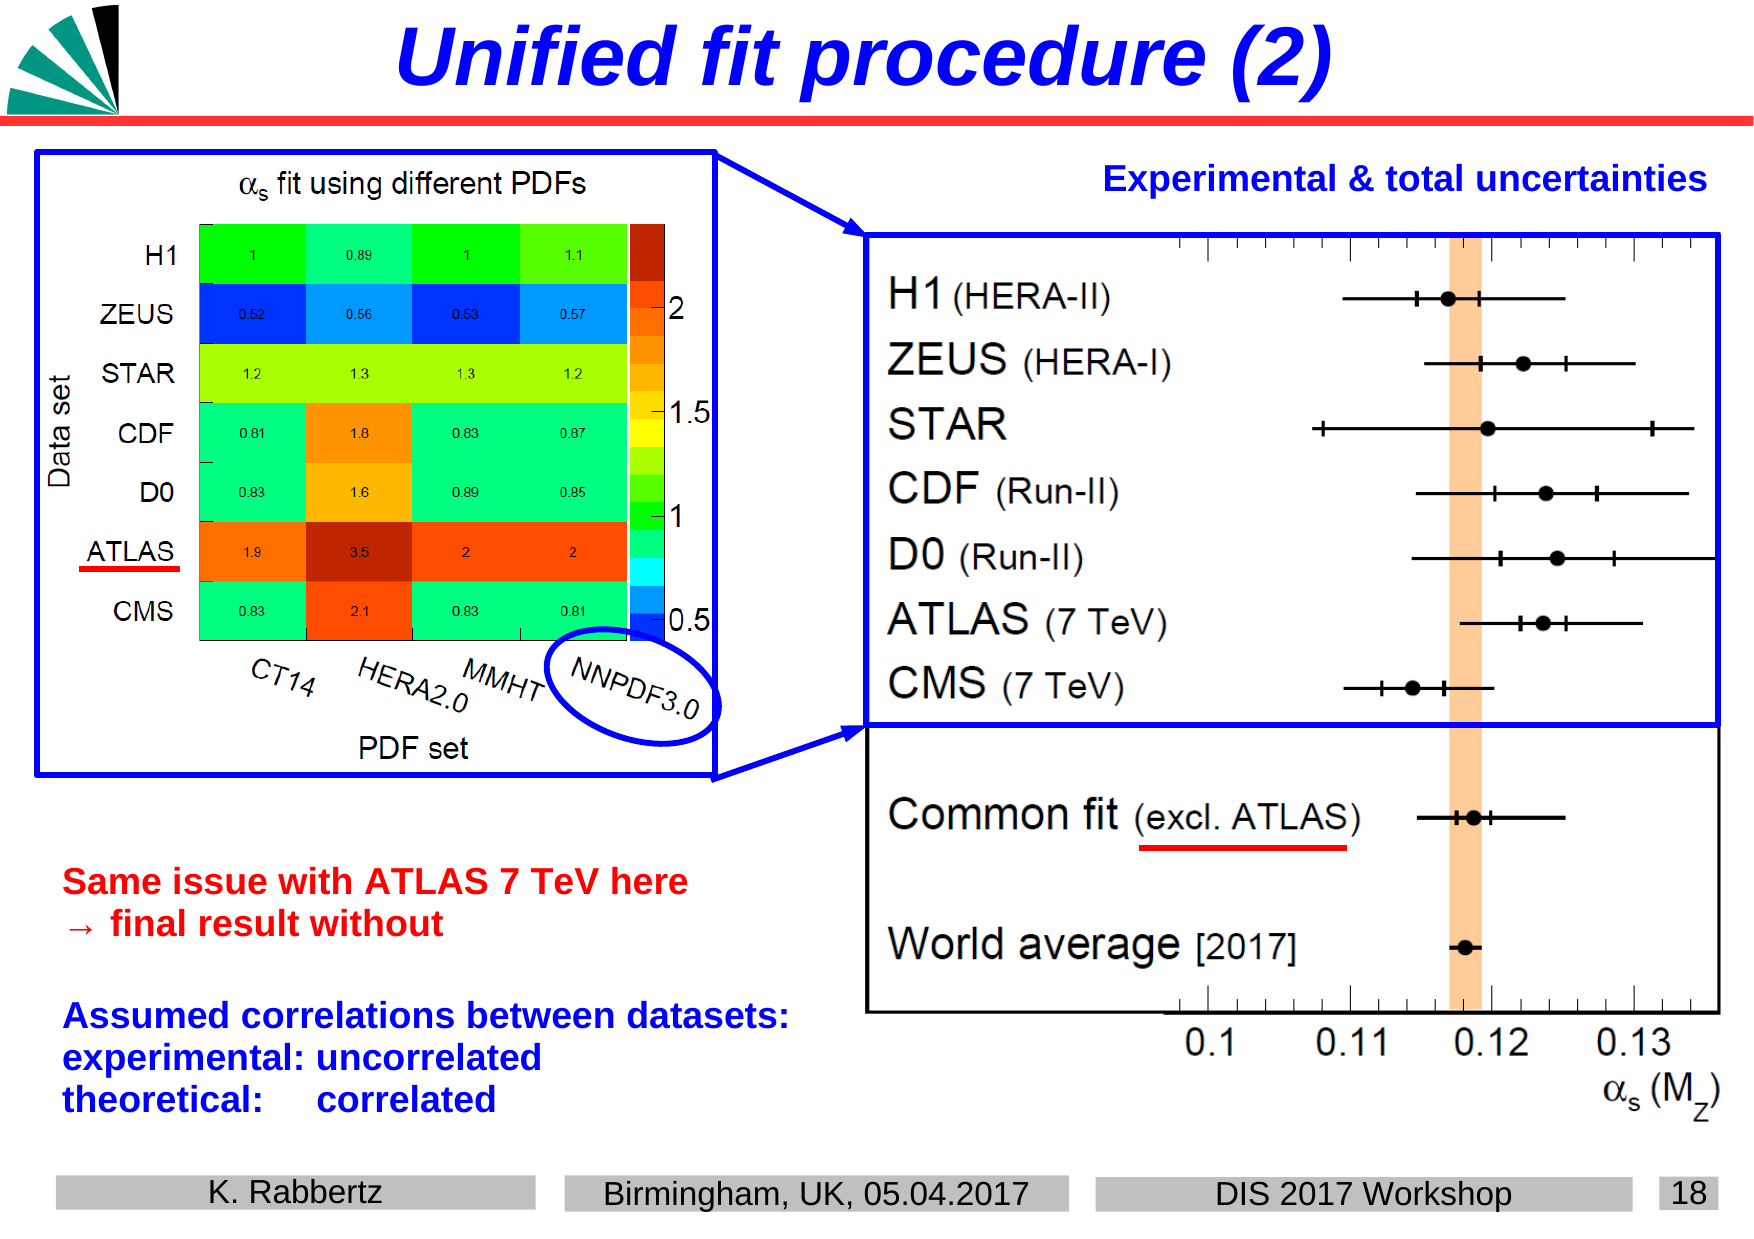

# Unified fit procedure (2)
Experimental & total uncertainties
Same issue with ATLAS 7 TeV here
→ final result without
Assumed correlations between datasets:
experimental: uncorrelated
theoretical: correlated